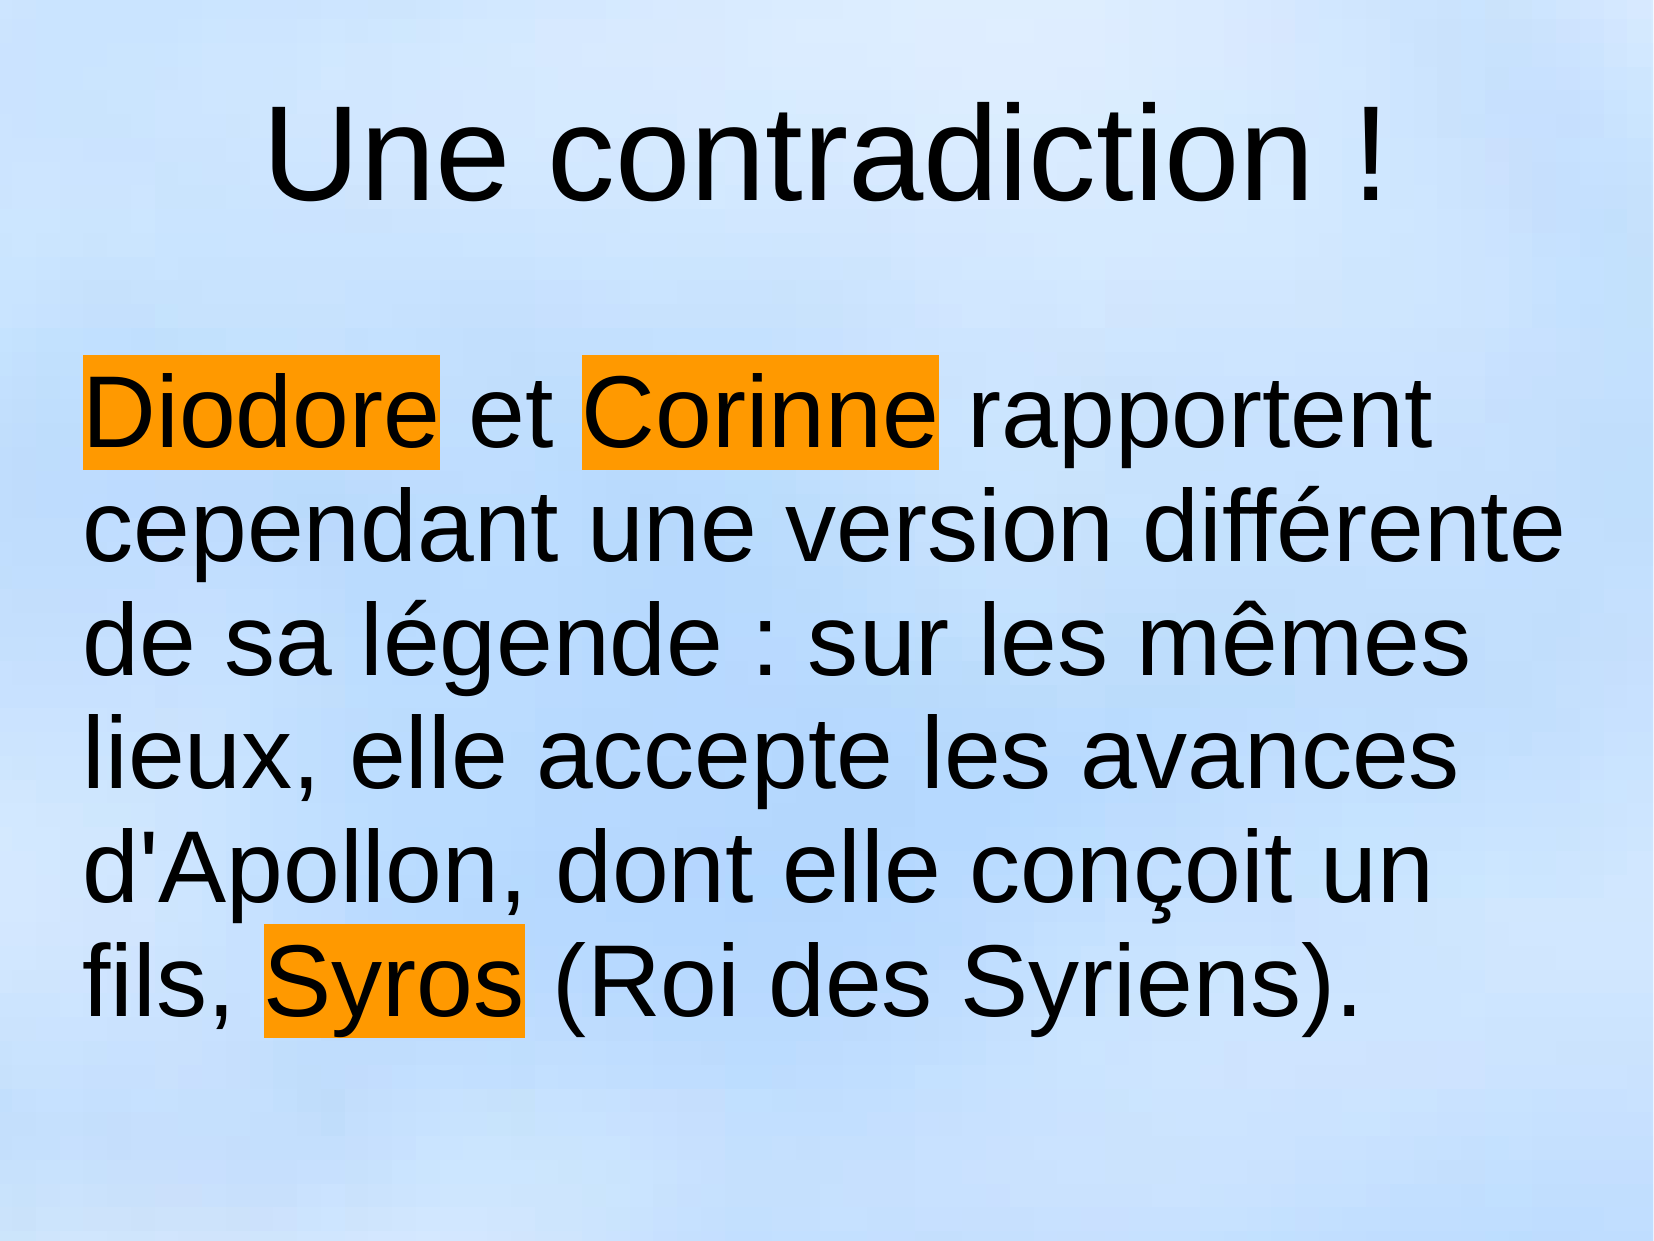

# Une contradiction !
Diodore et Corinne rapportent cependant une version différente de sa légende : sur les mêmes lieux, elle accepte les avances d'Apollon, dont elle conçoit un fils, Syros (Roi des Syriens).